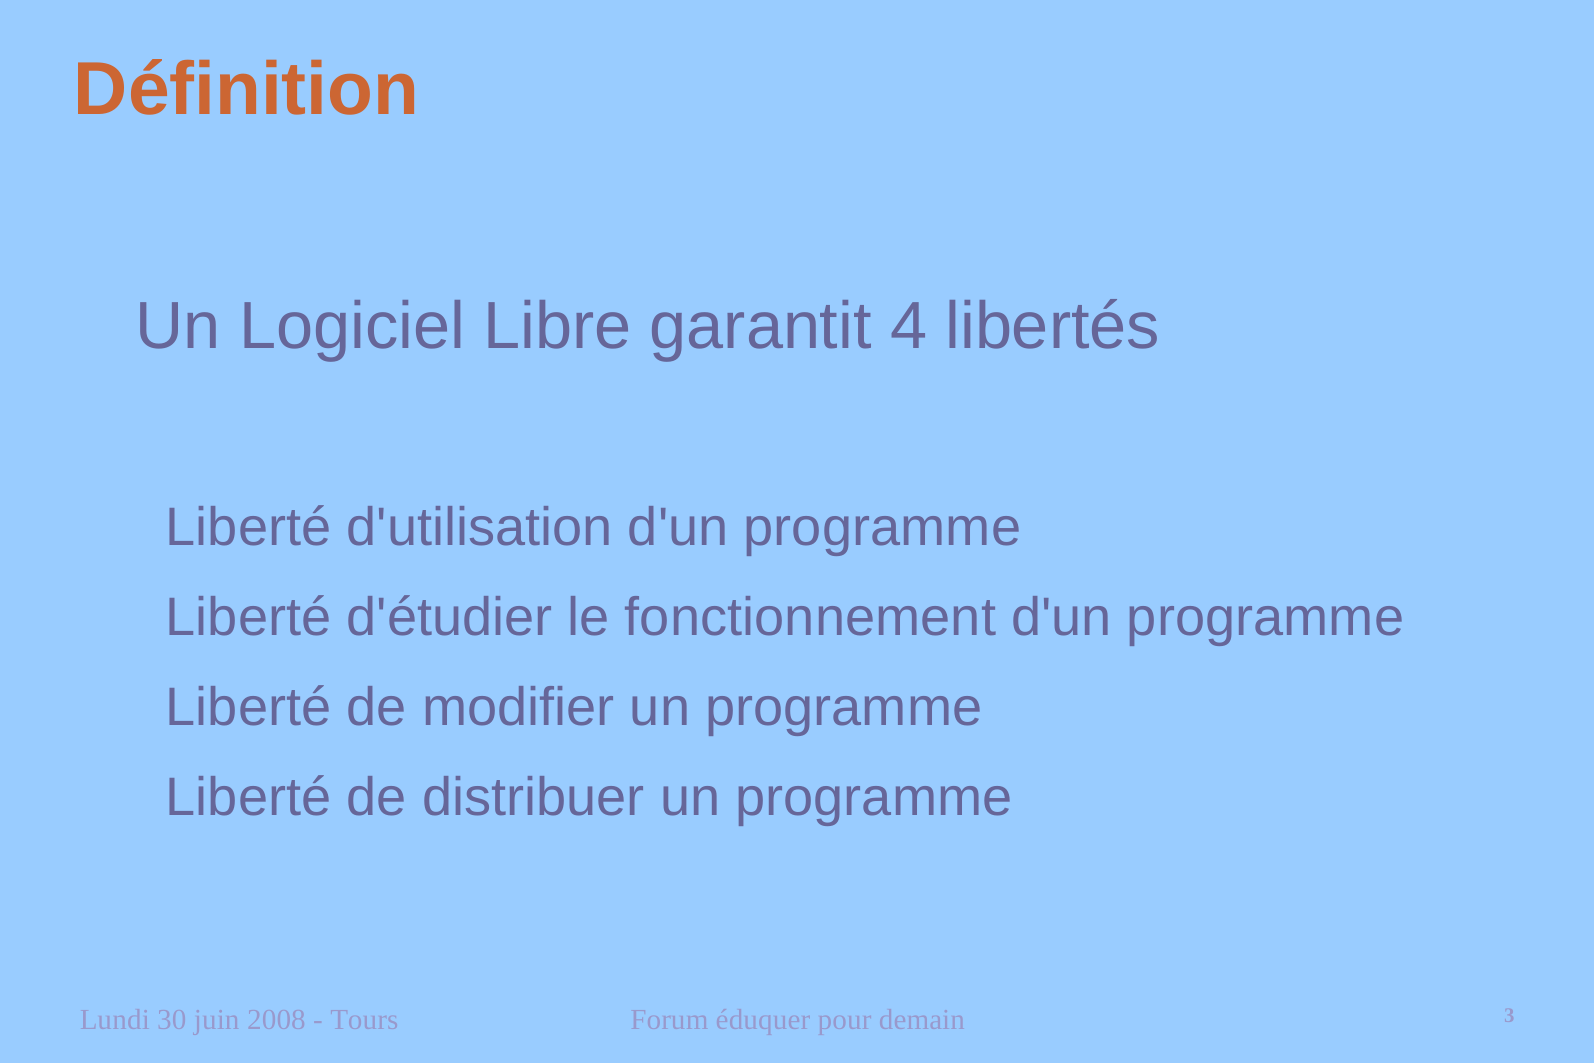

# Définition
Un Logiciel Libre garantit 4 libertés
 Liberté d'utilisation d'un programme
 Liberté d'étudier le fonctionnement d'un programme
 Liberté de modifier un programme
 Liberté de distribuer un programme
3